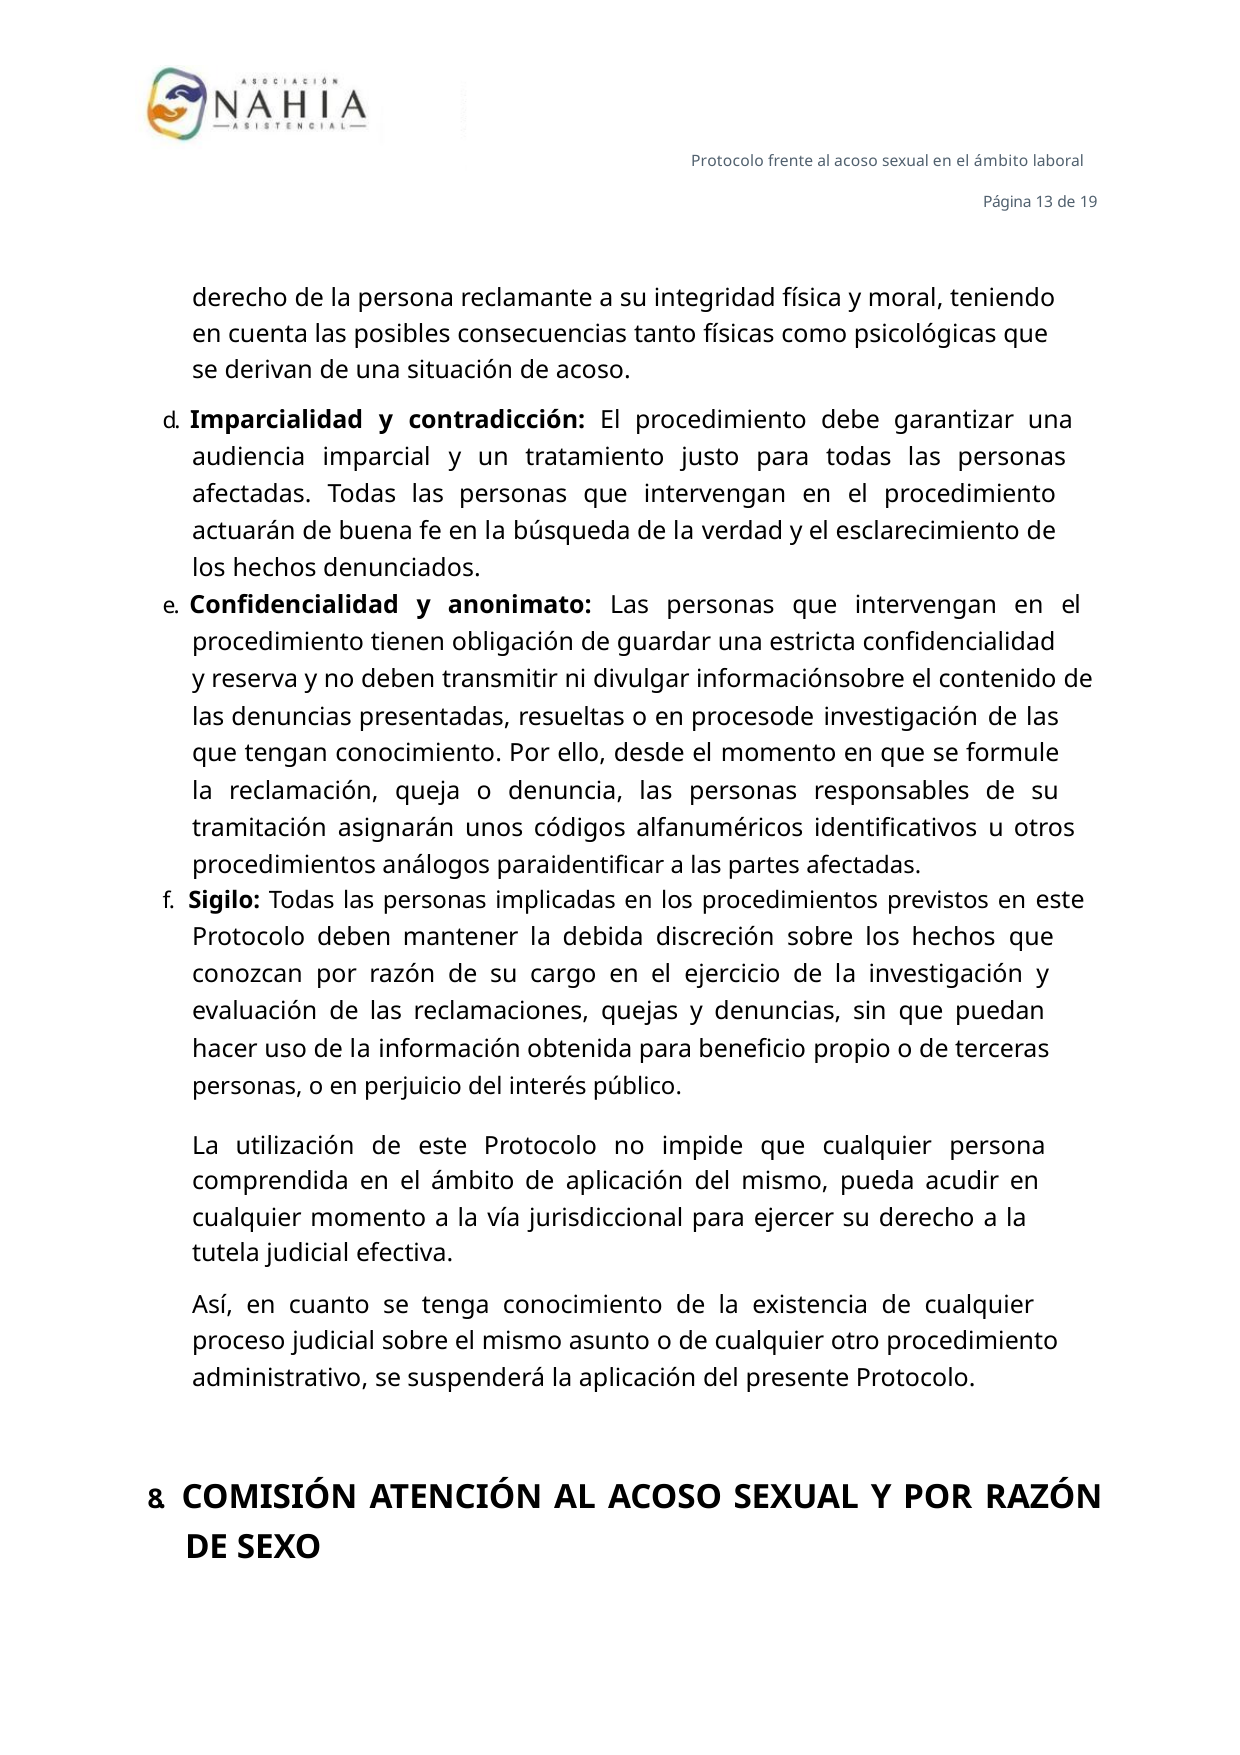

Protocolo frente al acoso sexual en el ámbito laboral
Página 13 de 19
derecho de la persona reclamante a su integridad física y moral, teniendo
en cuenta las posibles consecuencias tanto físicas como psicológicas que
se derivan de una situación de acoso.
d. Imparcialidad y contradicción: El procedimiento debe garantizar una
audiencia imparcial y un tratamiento justo para todas las personas
afectadas. Todas las personas que intervengan en el procedimiento
actuarán de buena fe en la búsqueda de la verdad y el esclarecimiento de
los hechos denunciados.
e. Confidencialidad y anonimato: Las personas que intervengan en el
procedimiento tienen obligación de guardar una estricta confidencialidad
y reserva y no deben transmitir ni divulgar informaciónsobre el contenido de
las denuncias presentadas, resueltas o en procesode investigación de las
que tengan conocimiento. Por ello, desde el momento en que se formule
la reclamación, queja o denuncia, las personas responsables de su
tramitación asignarán unos códigos alfanuméricos identificativos u otros
procedimientos análogos paraidentificar a las partes afectadas.
f. Sigilo: Todas las personas implicadas en los procedimientos previstos en este
Protocolo deben mantener la debida discreción sobre los hechos que
conozcan por razón de su cargo en el ejercicio de la investigación y
evaluación de las reclamaciones, quejas y denuncias, sin que puedan
hacer uso de la información obtenida para beneficio propio o de terceras
personas, o en perjuicio del interés público.
La utilización de este Protocolo no impide que cualquier persona
comprendida en el ámbito de aplicación del mismo, pueda acudir en
cualquier momento a la vía jurisdiccional para ejercer su derecho a la
tutela judicial efectiva.
Así, en cuanto se tenga conocimiento de la existencia de cualquier
proceso judicial sobre el mismo asunto o de cualquier otro procedimiento
administrativo, se suspenderá la aplicación del presente Protocolo.
8. COMISIÓN ATENCIÓN AL ACOSO SEXUAL Y POR RAZÓN
DE SEXO